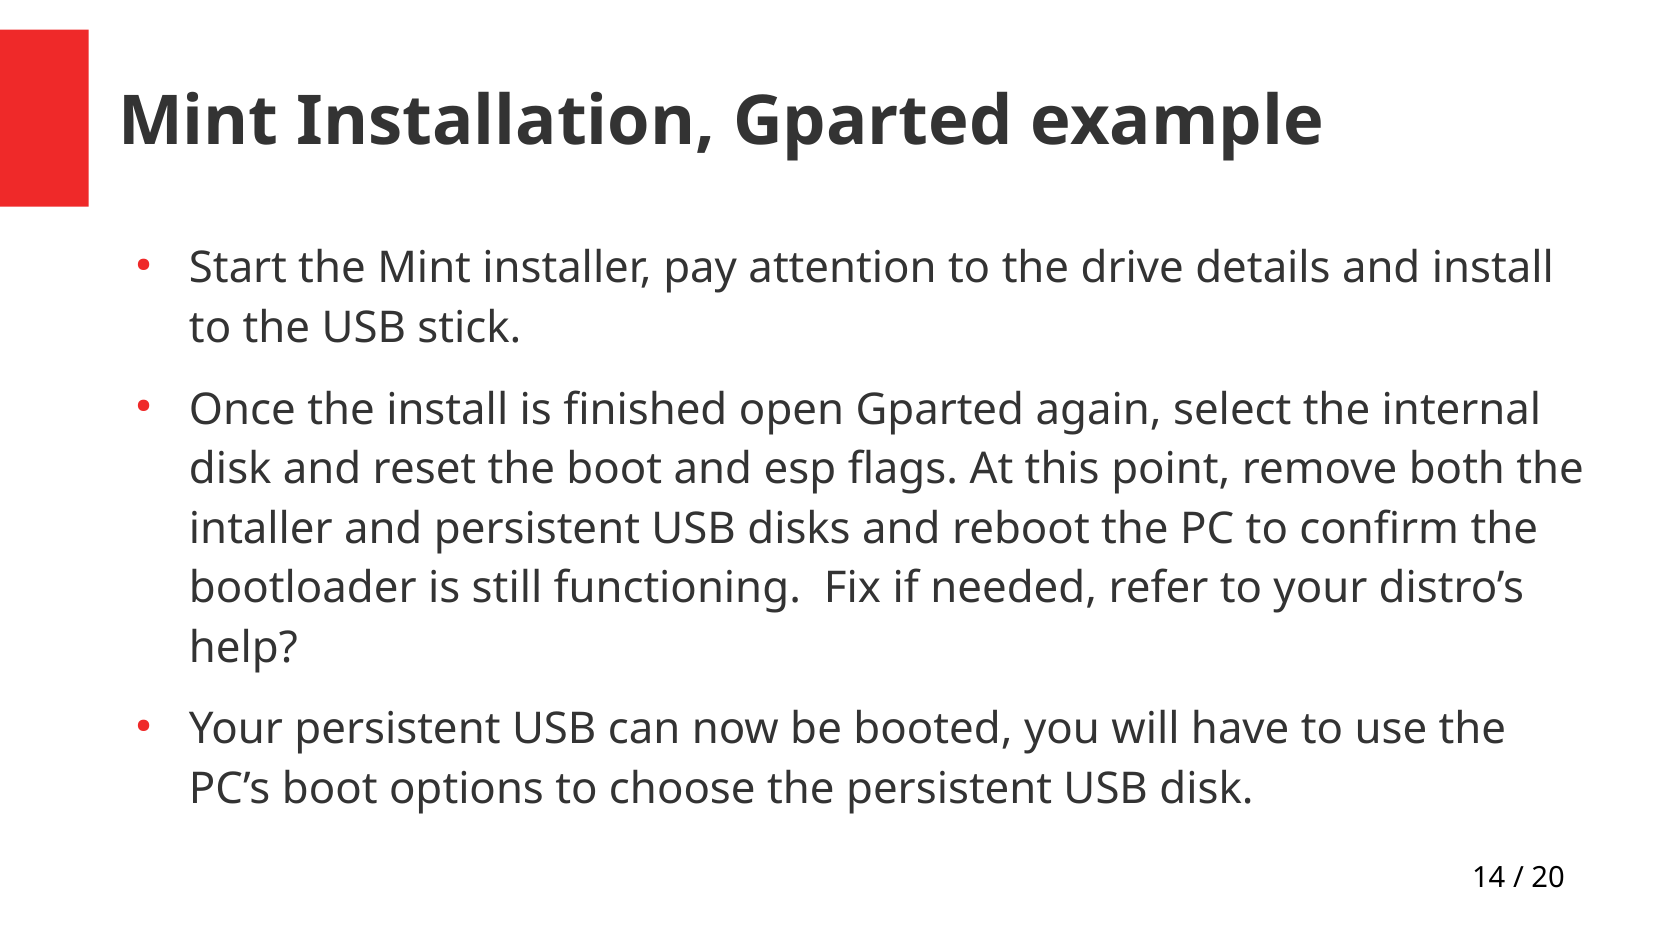

# Mint Installation, Gparted example
Start the Mint installer, pay attention to the drive details and install to the USB stick.
Once the install is finished open Gparted again, select the internal disk and reset the boot and esp flags. At this point, remove both the intaller and persistent USB disks and reboot the PC to confirm the bootloader is still functioning. Fix if needed, refer to your distro’s help?
Your persistent USB can now be booted, you will have to use the PC’s boot options to choose the persistent USB disk.
14